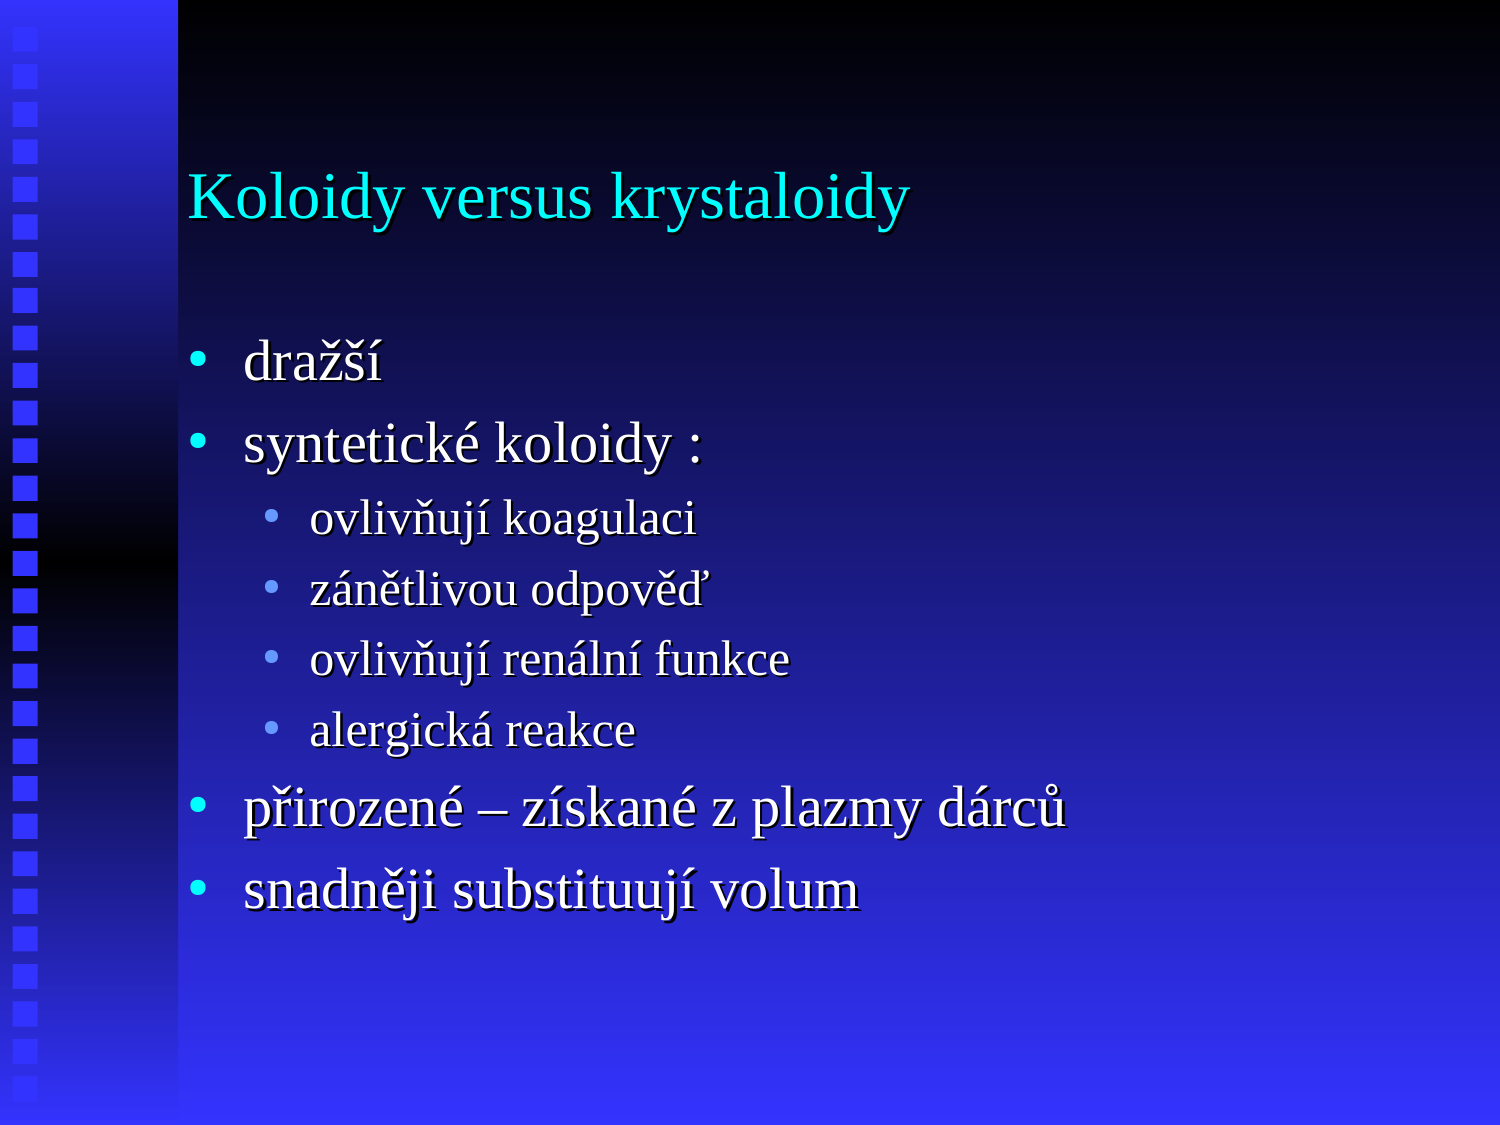

# Koloidy versus krystaloidy
dražší
syntetické koloidy :
ovlivňují koagulaci
zánětlivou odpověď
ovlivňují renální funkce
alergická reakce
přirozené – získané z plazmy dárců
snadněji substituují volum